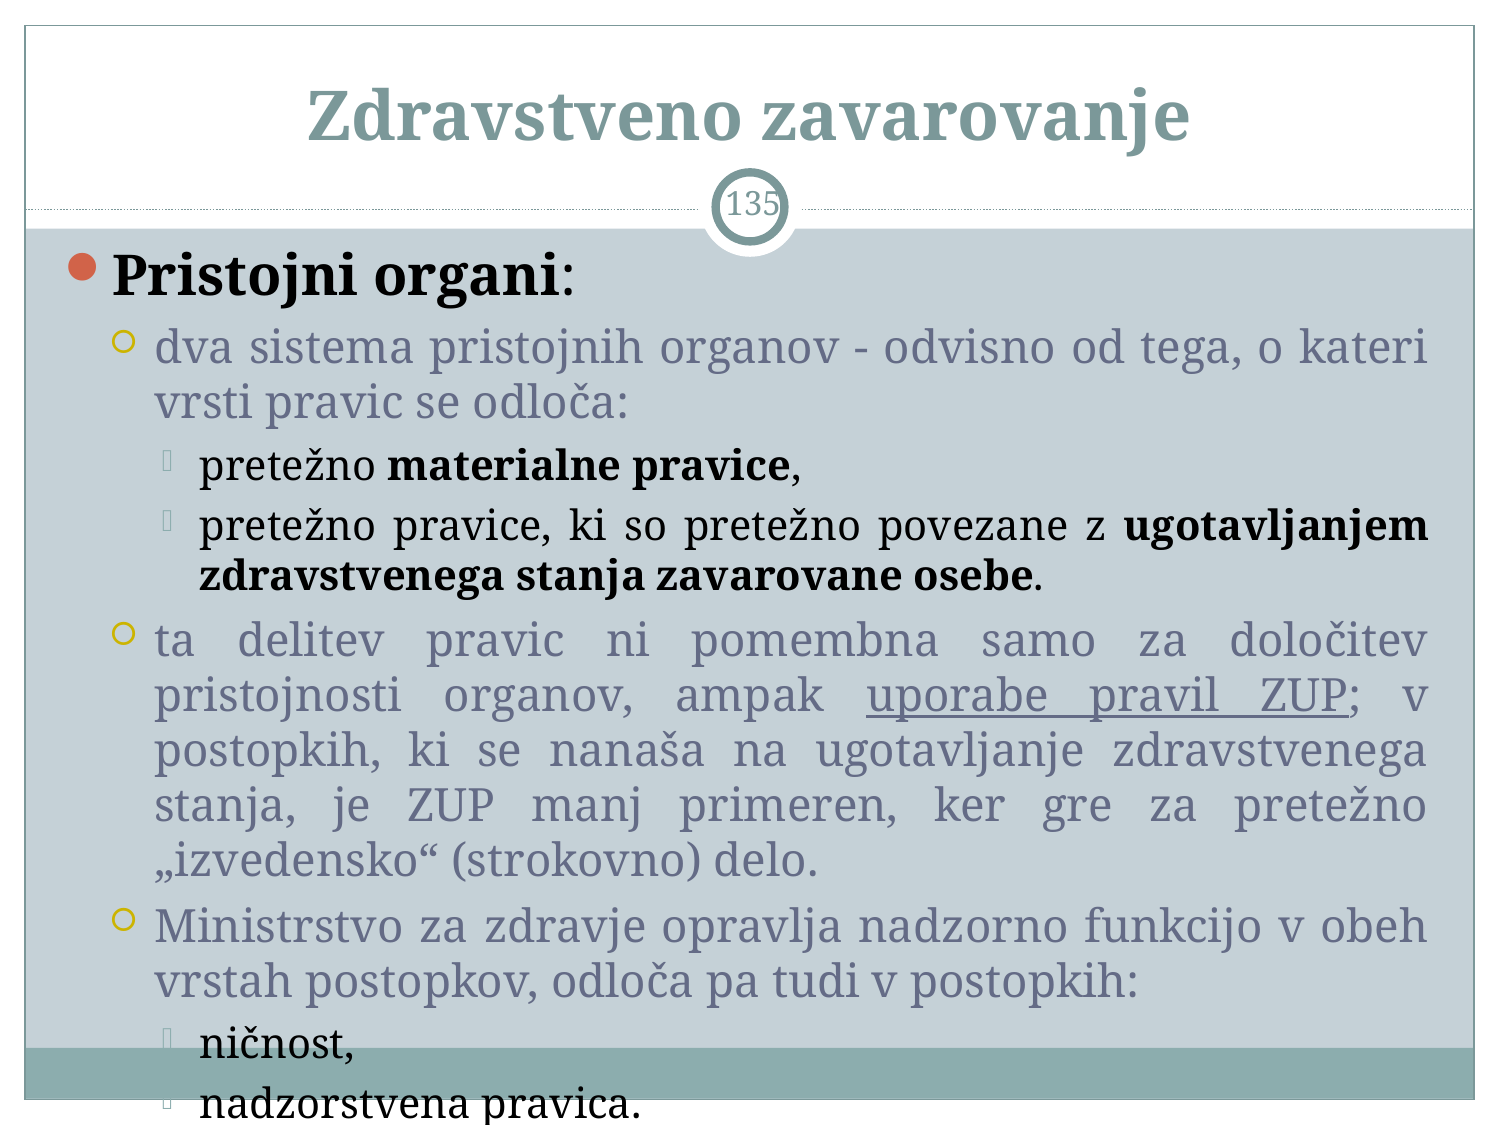

# Zdravstveno zavarovanje
Pristojni organi:
dva sistema pristojnih organov - odvisno od tega, o kateri vrsti pravic se odloča:
pretežno materialne pravice,
pretežno pravice, ki so pretežno povezane z ugotavljanjem zdravstvenega stanja zavarovane osebe.
ta delitev pravic ni pomembna samo za določitev pristojnosti organov, ampak uporabe pravil ZUP; v postopkih, ki se nanaša na ugotavljanje zdravstvenega stanja, je ZUP manj primeren, ker gre za pretežno „izvedensko“ (strokovno) delo.
Ministrstvo za zdravje opravlja nadzorno funkcijo v obeh vrstah postopkov, odloča pa tudi v postopkih:
ničnost,
nadzorstvena pravica.